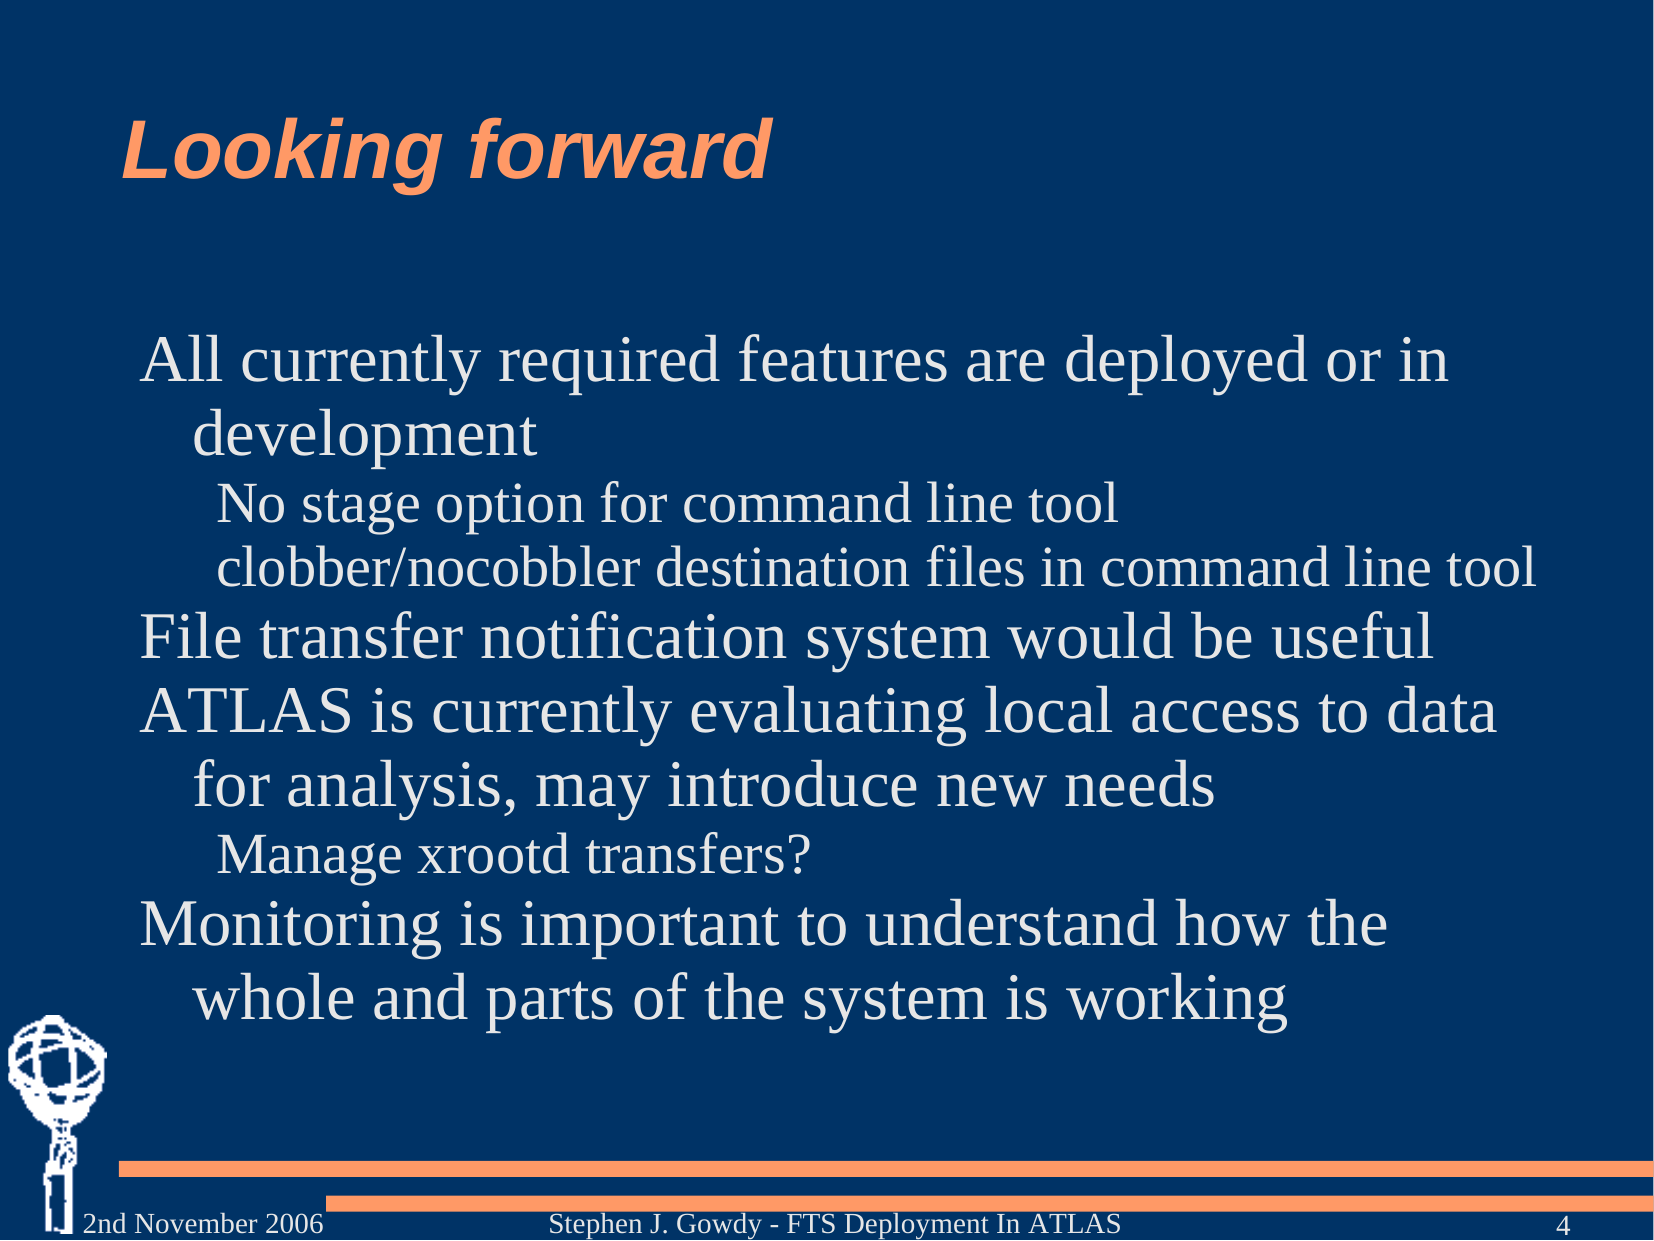

# Looking forward
All currently required features are deployed or in development
No stage option for command line tool
clobber/nocobbler destination files in command line tool
File transfer notification system would be useful
ATLAS is currently evaluating local access to data for analysis, may introduce new needs
Manage xrootd transfers?
Monitoring is important to understand how the whole and parts of the system is working
2nd November 2006
Stephen J. Gowdy - FTS Deployment In ATLAS
4